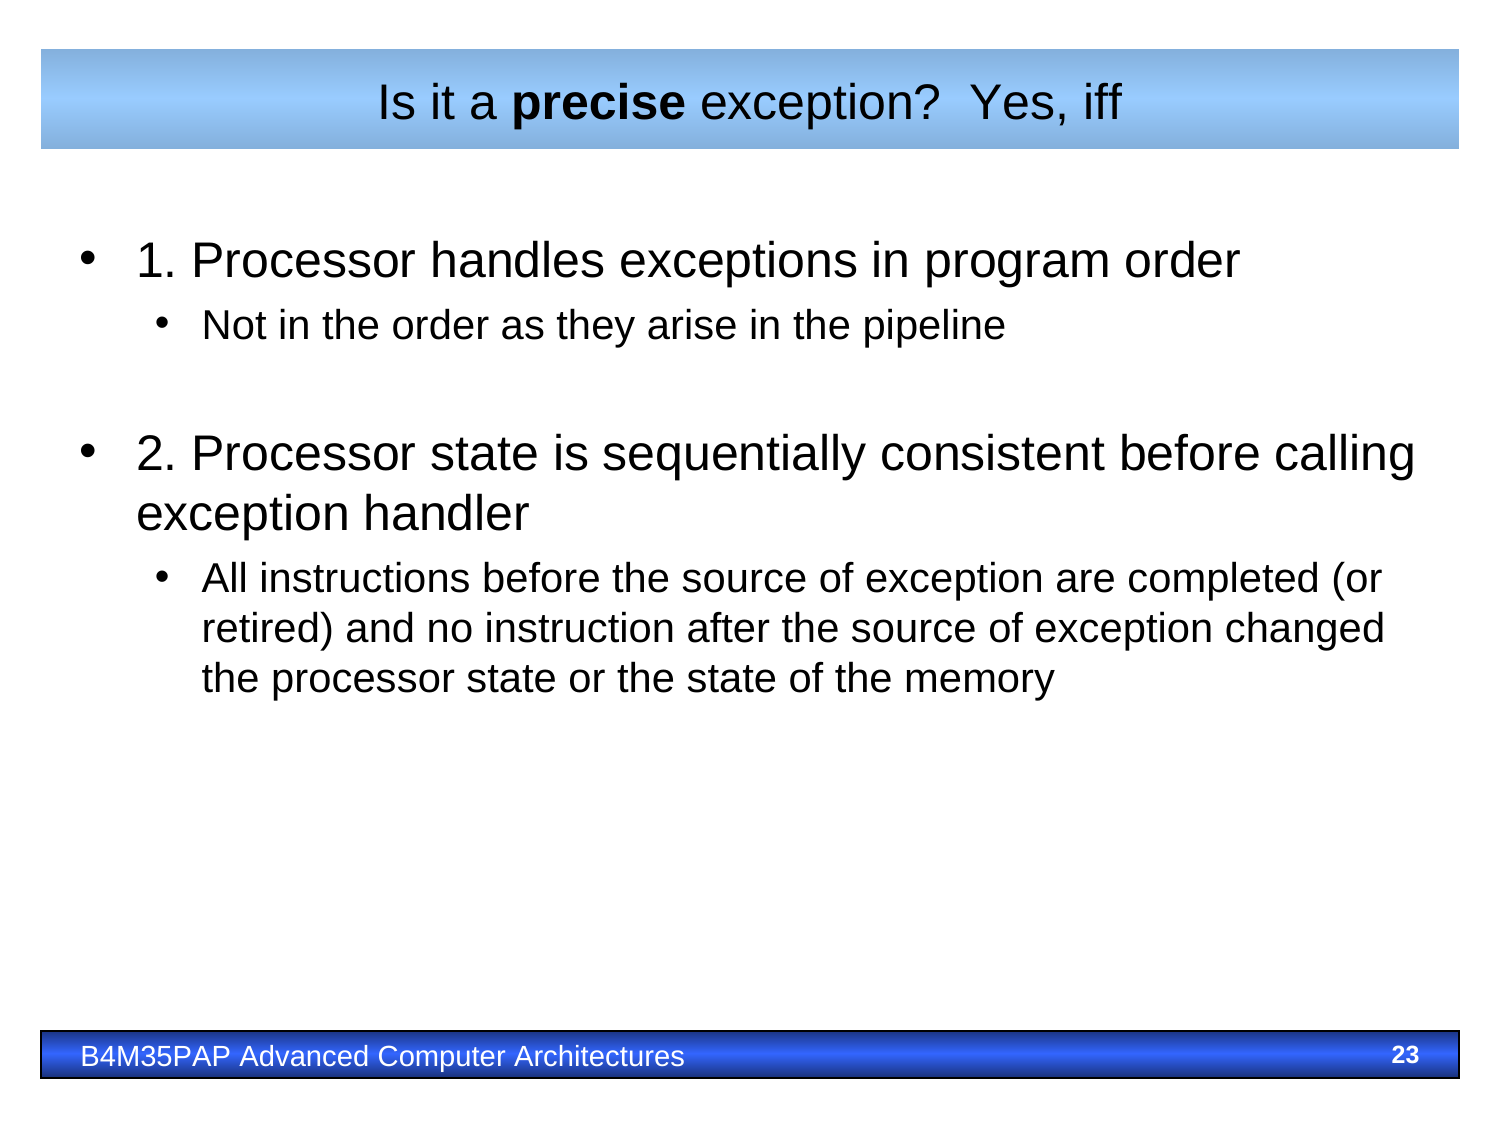

# Is it a precise exception? Yes, iff
1. Processor handles exceptions in program order
Not in the order as they arise in the pipeline
2. Processor state is sequentially consistent before calling exception handler
All instructions before the source of exception are completed (or retired) and no instruction after the source of exception changed the processor state or the state of the memory